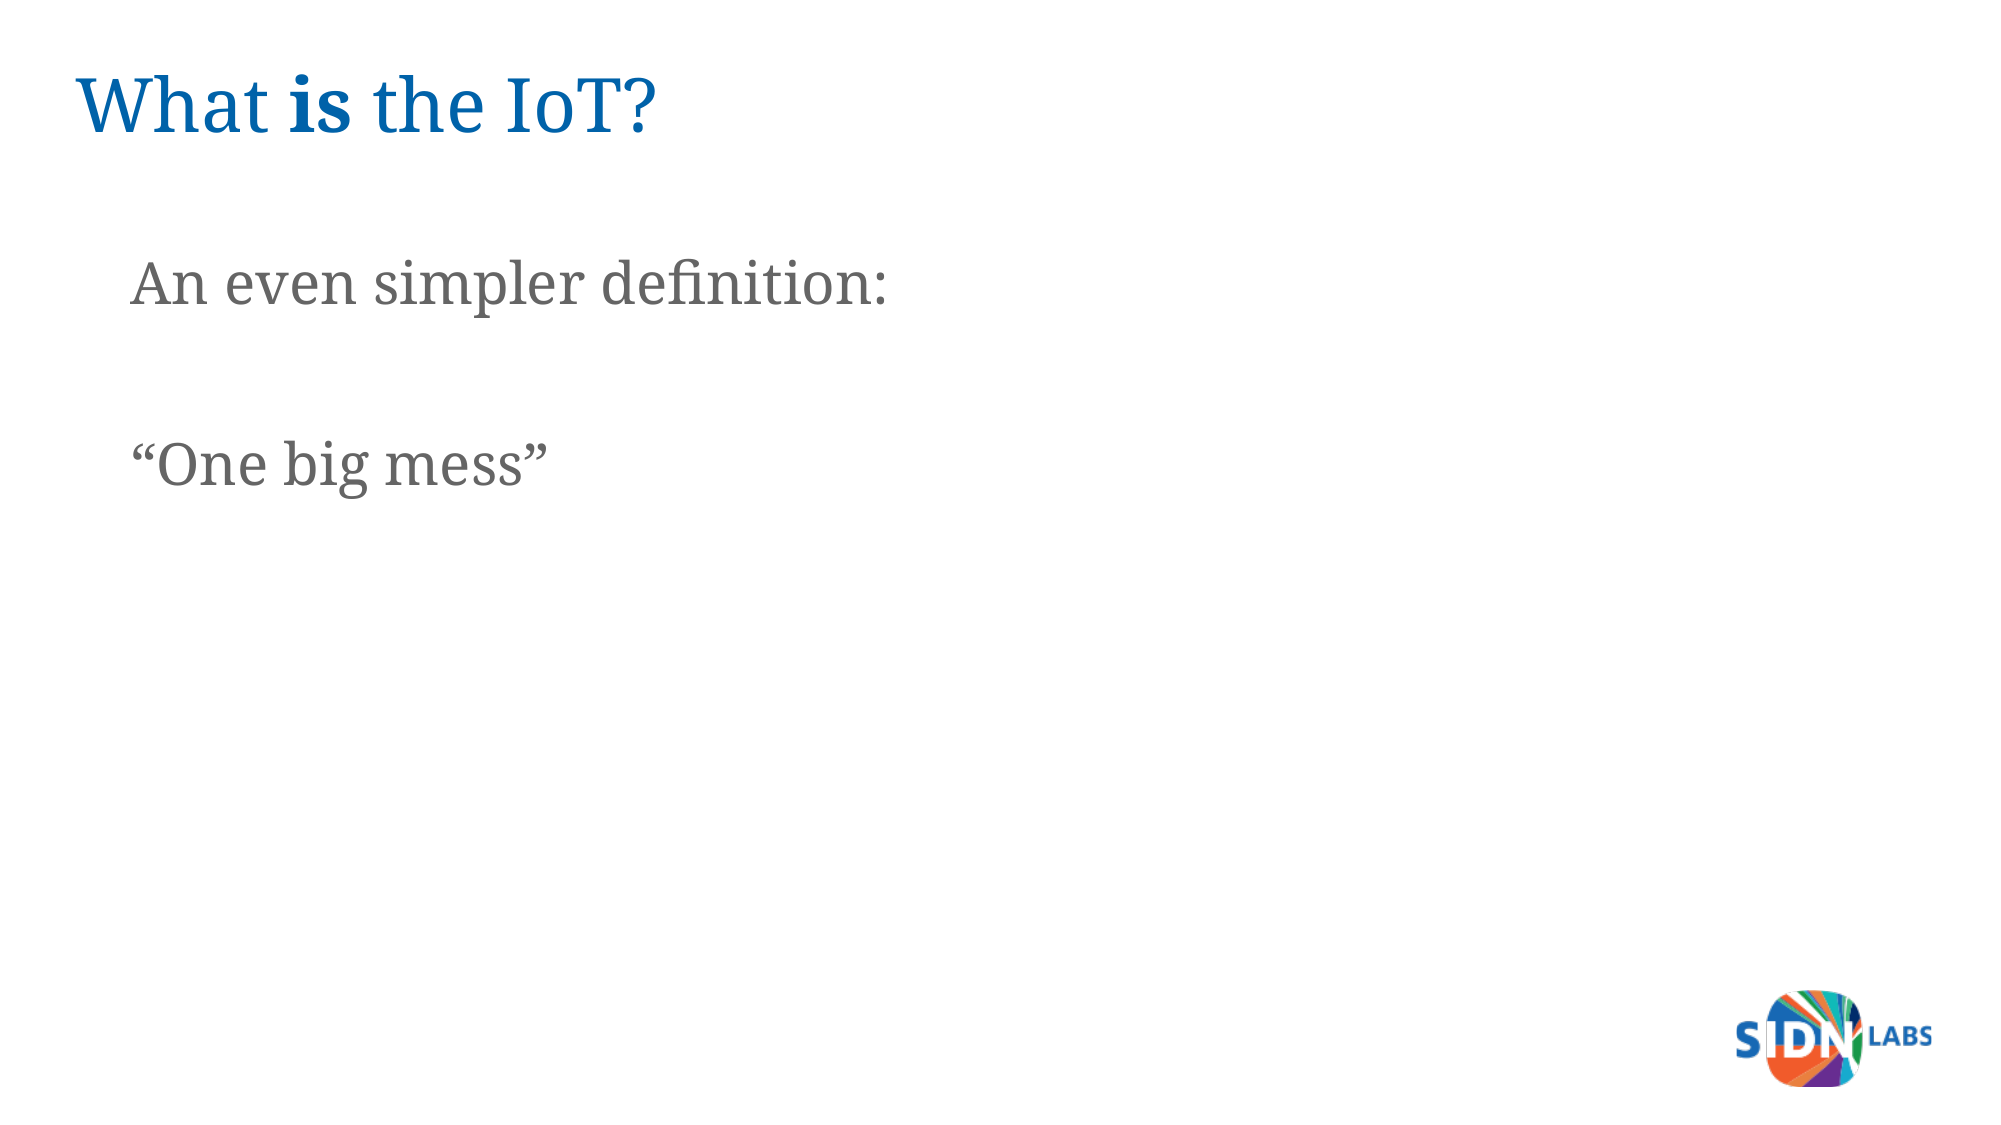

What is the IoT?
An even simpler definition:
“One big mess”